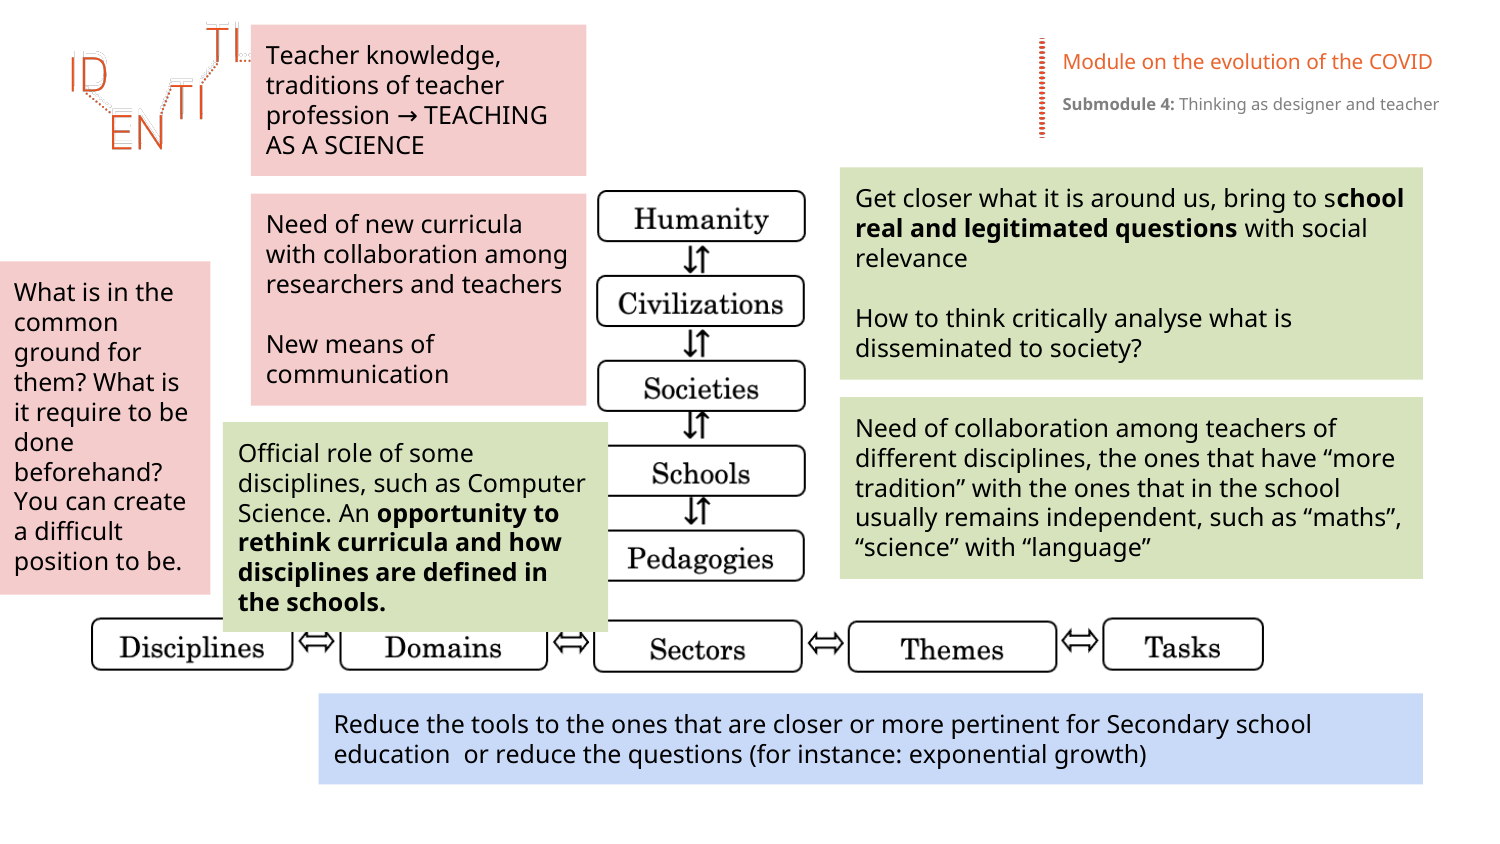

Teacher knowledge, traditions of teacher profession → TEACHING AS A SCIENCE
Module on the evolution of the COVID
Submodule 4: Thinking as designer and teacher
Get closer what it is around us, bring to school real and legitimated questions with social relevance
How to think critically analyse what is disseminated to society?
Need of new curricula with collaboration among researchers and teachers
New means of communication
What is in the common ground for them? What is it require to be done beforehand? You can create a difficult position to be.
Need of collaboration among teachers of different disciplines, the ones that have “more tradition” with the ones that in the school usually remains independent, such as “maths”, “science” with “language”
Official role of some disciplines, such as Computer Science. An opportunity to rethink curricula and how disciplines are defined in the schools.
Reduce the tools to the ones that are closer or more pertinent for Secondary school education or reduce the questions (for instance: exponential growth)